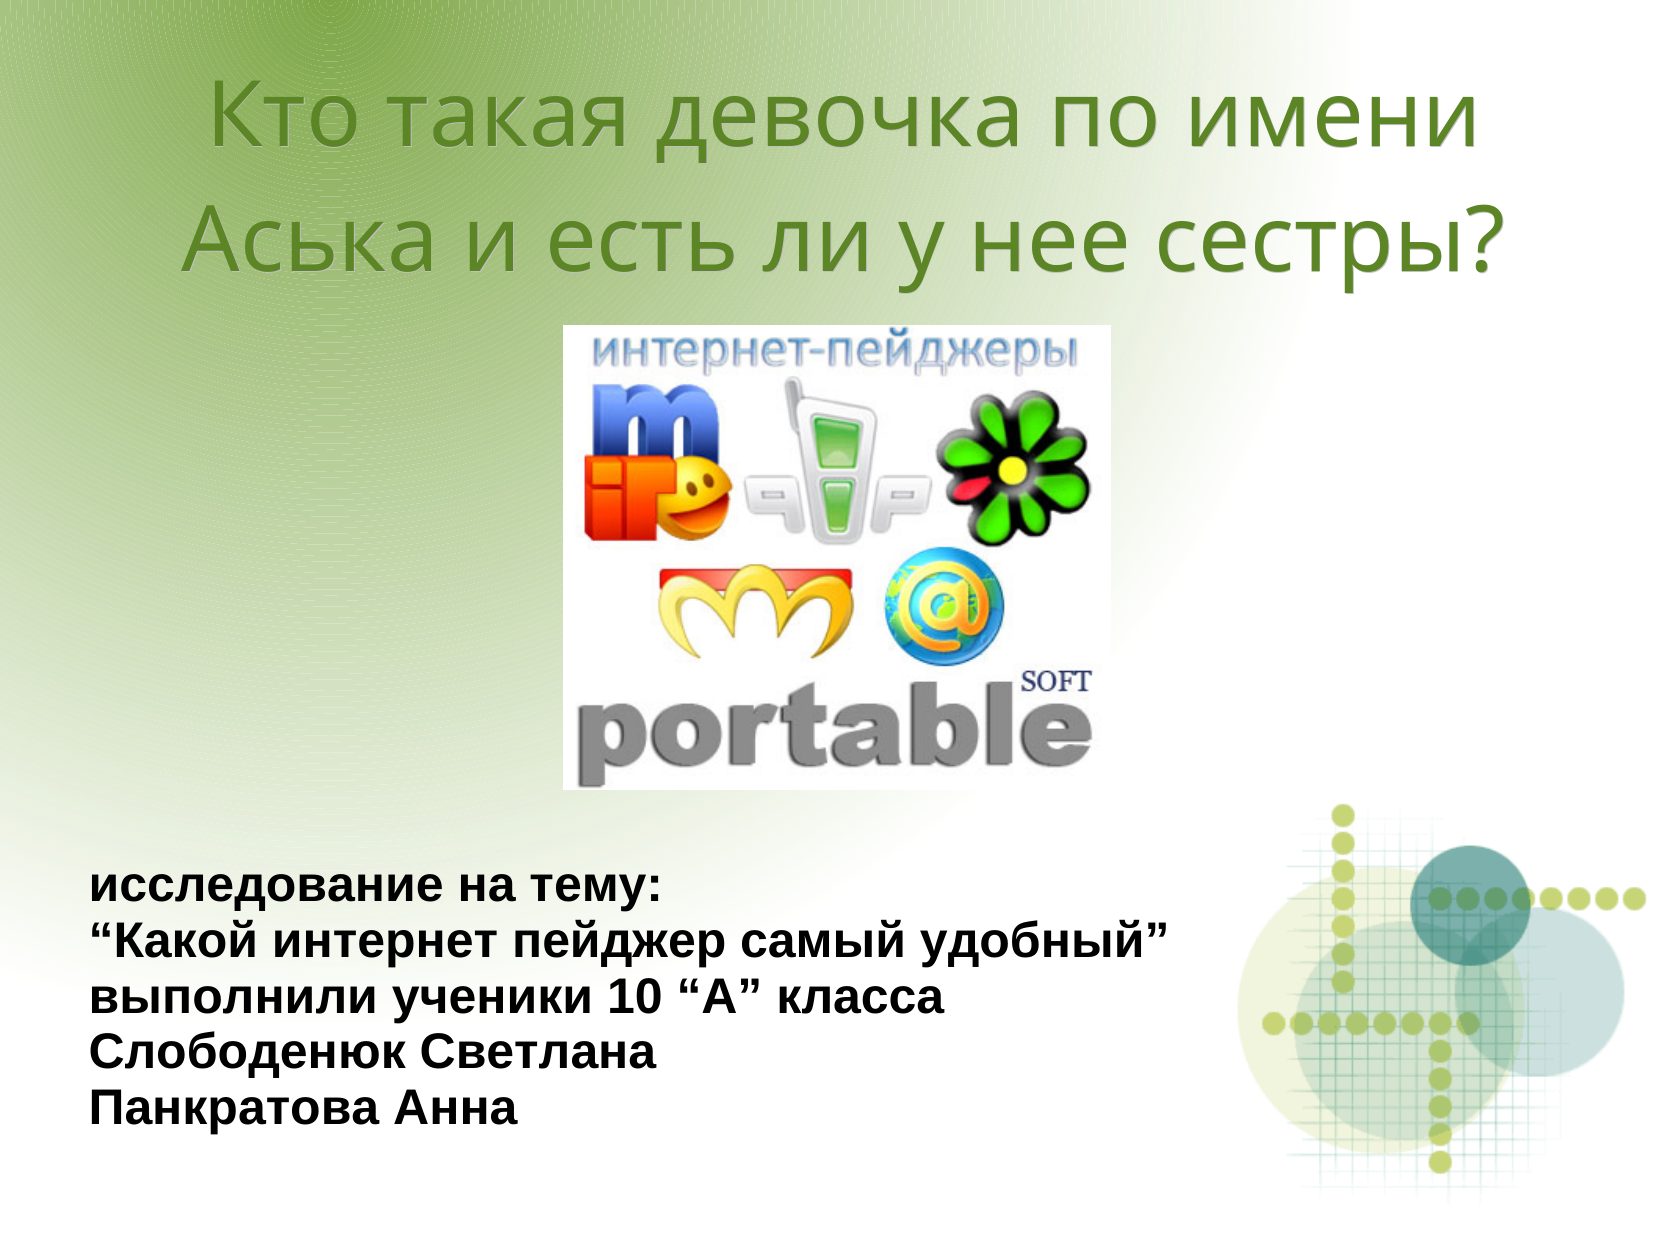

# Кто такая девочка по имени Аська и есть ли у нее сестры?
исследование на тему:
“Какой интернет пейджер самый удобный”
выполнили ученики 10 “А” класса
Слободенюк Светлана
Панкратова Анна